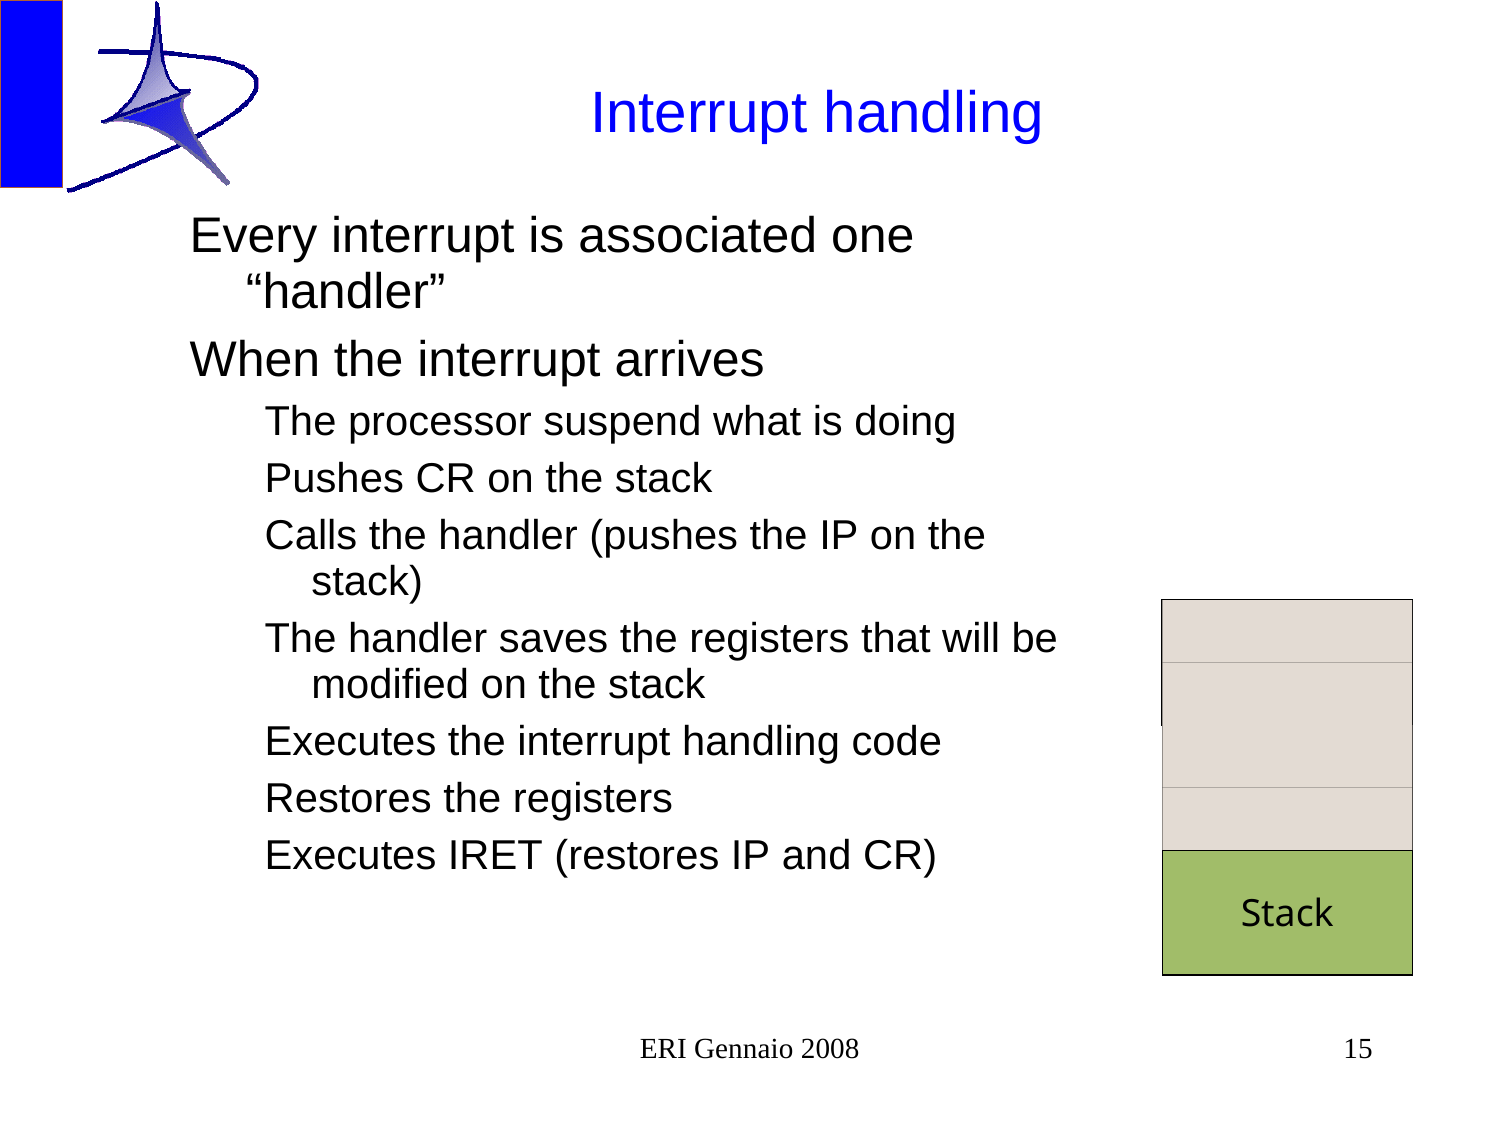

# Interrupt handling
Every interrupt is associated one “handler”
When the interrupt arrives
The processor suspend what is doing
Pushes CR on the stack
Calls the handler (pushes the IP on the stack)
The handler saves the registers that will be modified on the stack
Executes the interrupt handling code
Restores the registers
Executes IRET (restores IP and CR)
R1
R0
IP
CR
Stack
ERI Gennaio 2008
15